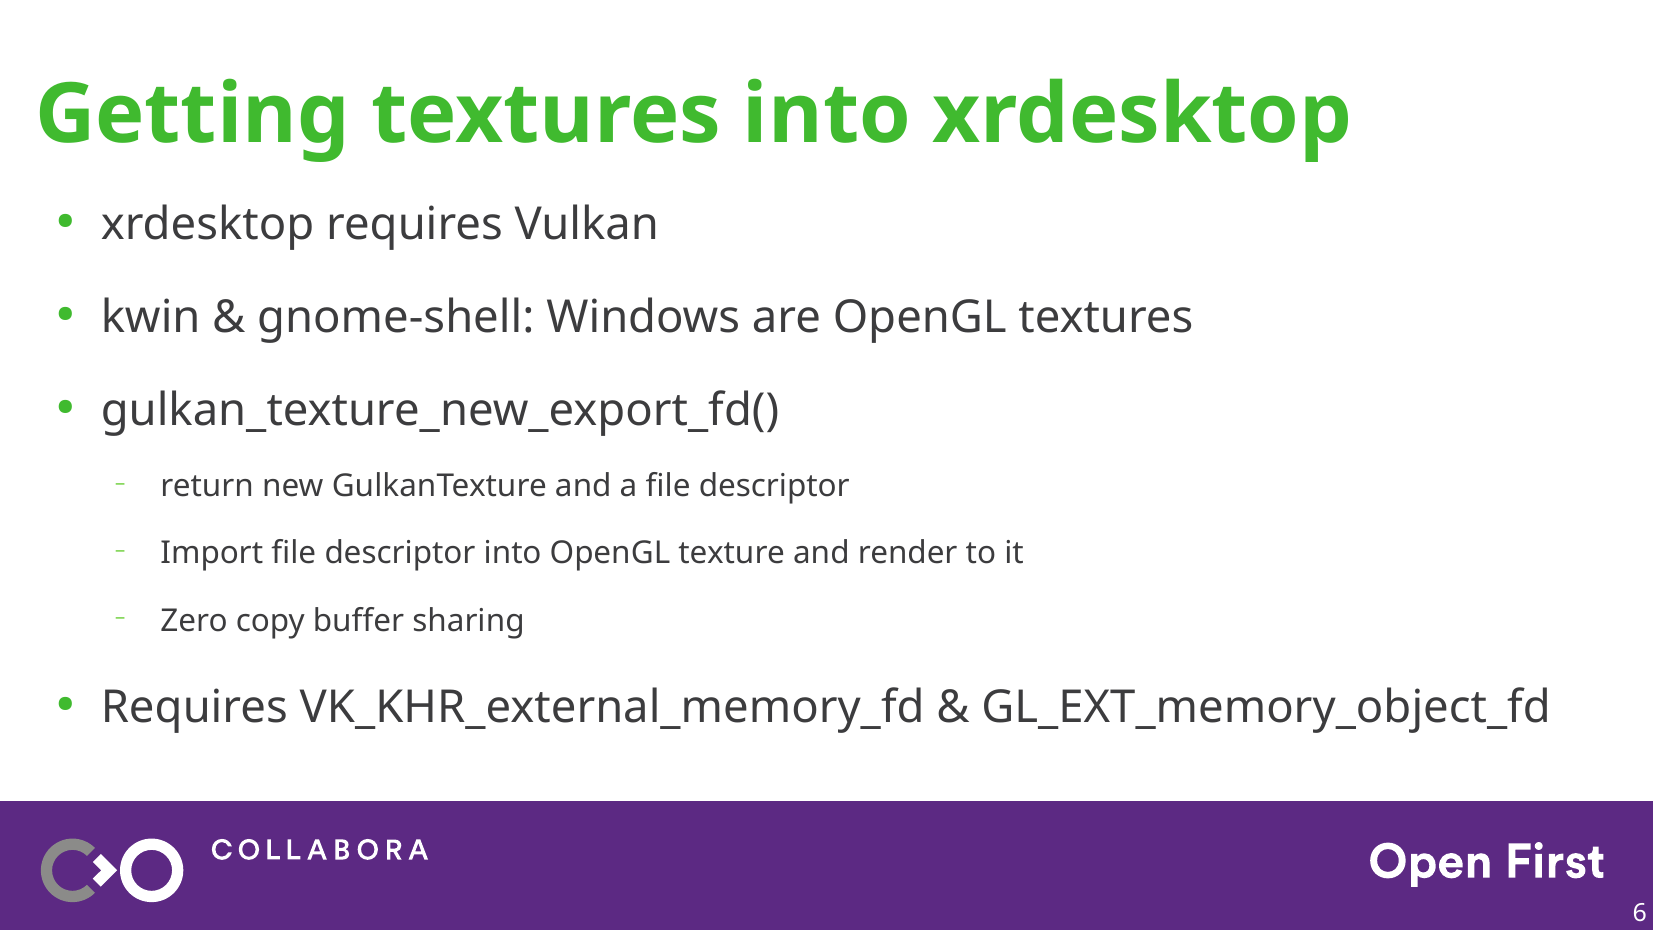

# Getting textures into xrdesktop
xrdesktop requires Vulkan
kwin & gnome-shell: Windows are OpenGL textures
gulkan_texture_new_export_fd()
return new GulkanTexture and a file descriptor
Import file descriptor into OpenGL texture and render to it
Zero copy buffer sharing
Requires VK_KHR_external_memory_fd & GL_EXT_memory_object_fd